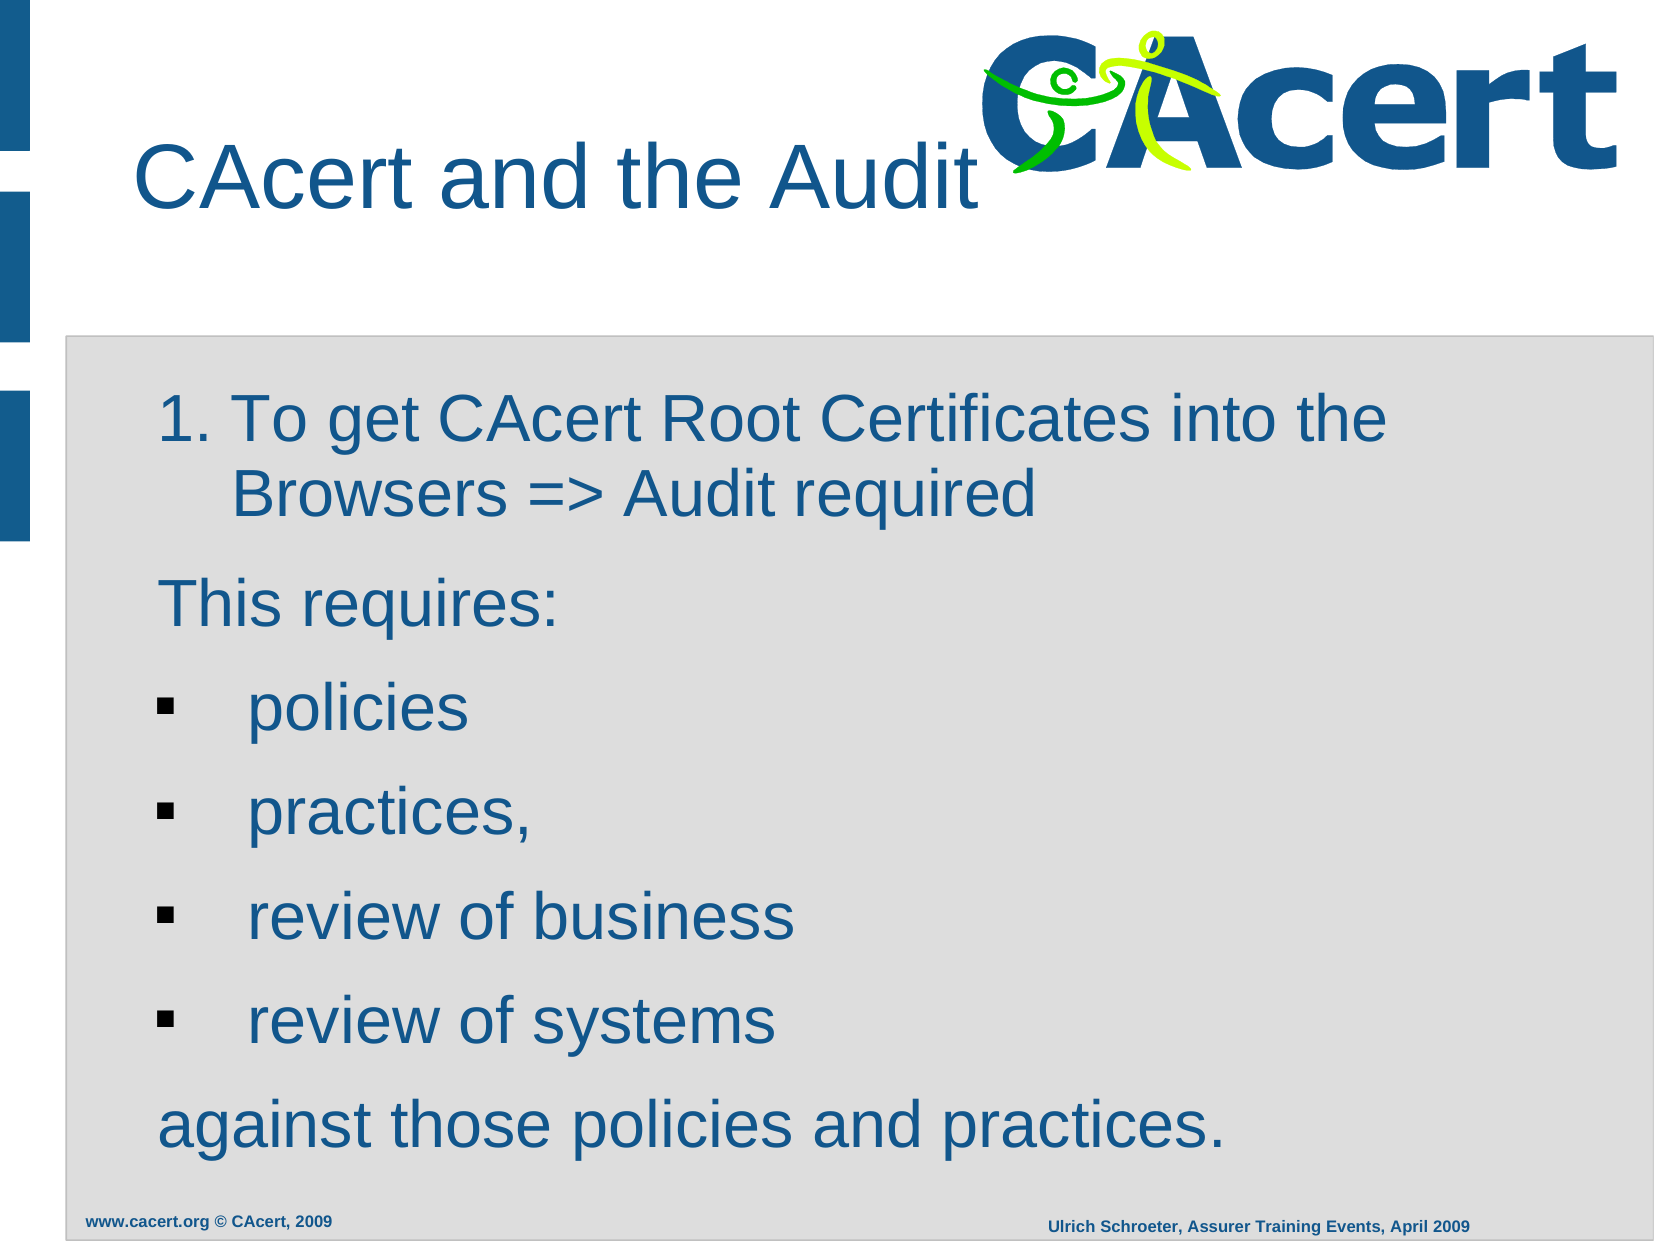

CAcert and the Audit
1. To get CAcert Root Certificates into the
 Browsers => Audit required
This requires:
 policies
 practices,
 review of business
 review of systems
against those policies and practices.